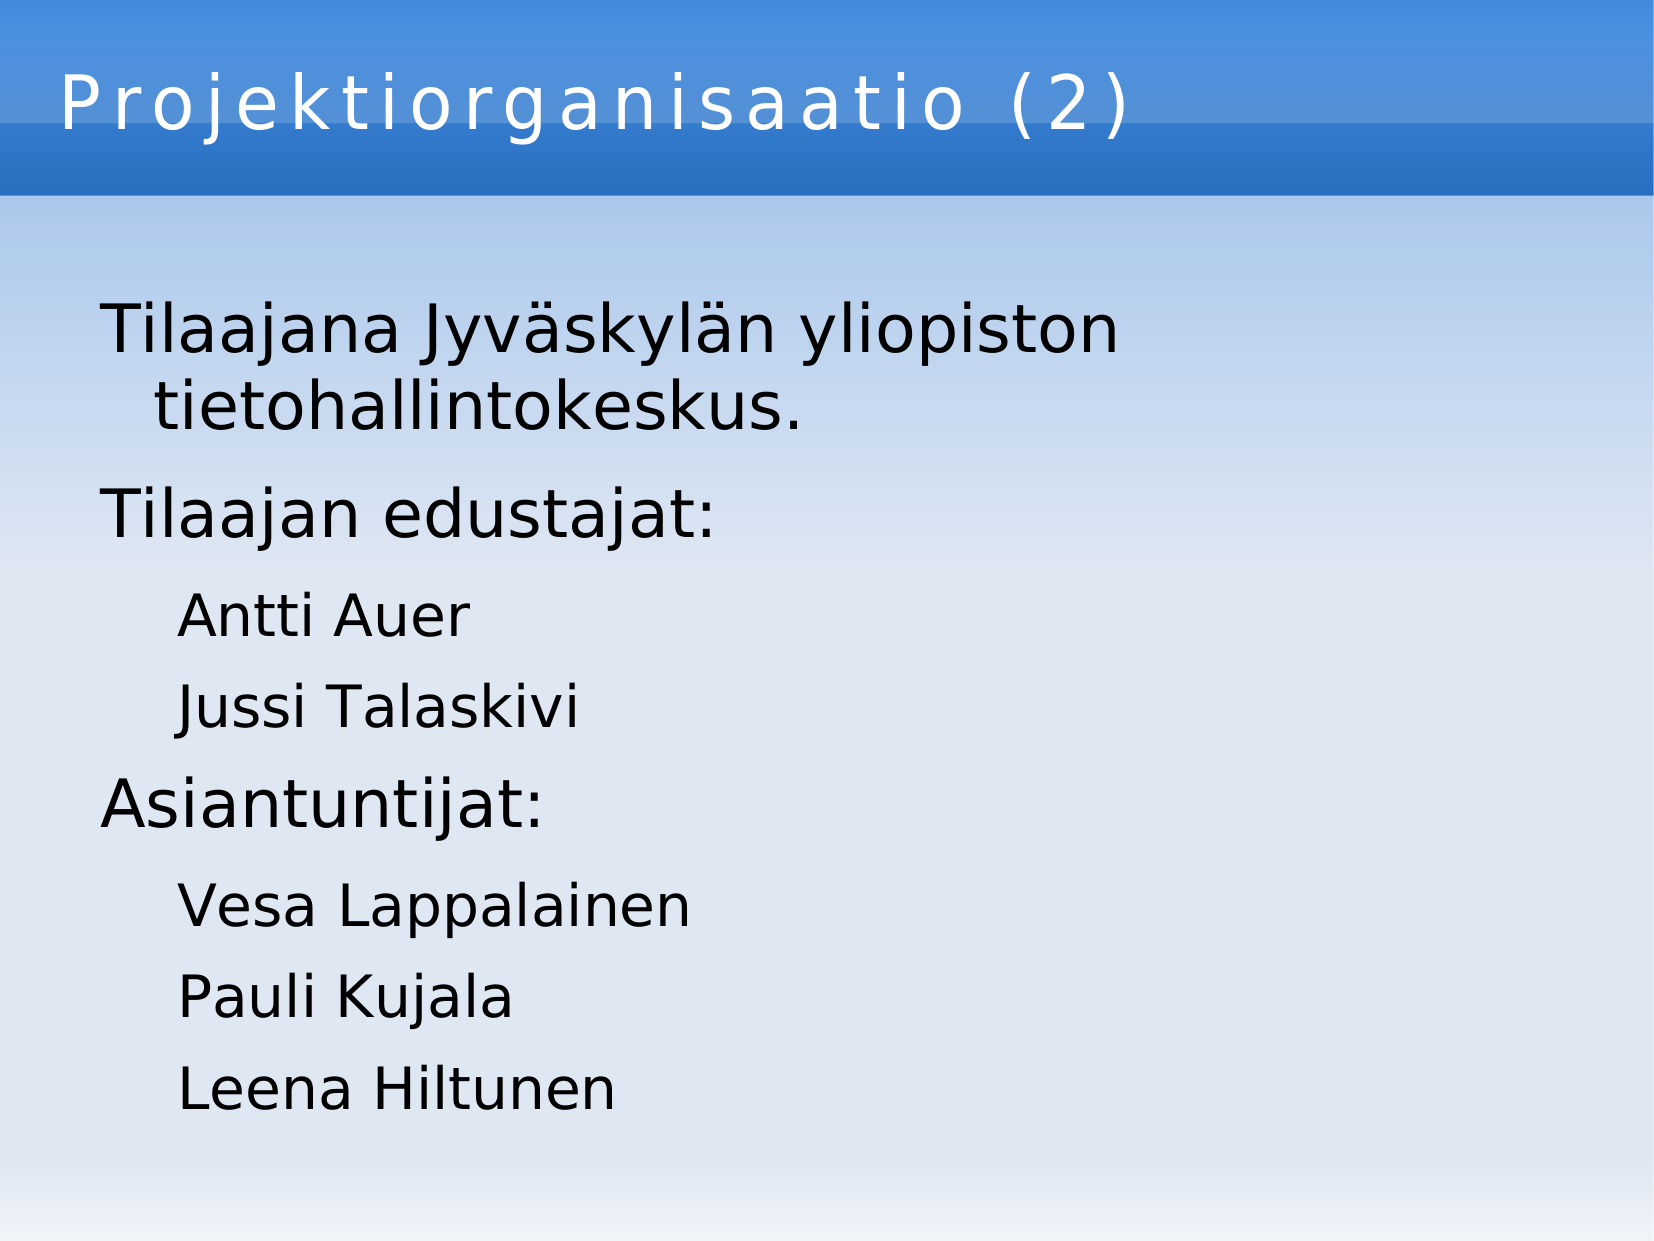

# Projektiorganisaatio (2)
Tilaajana Jyväskylän yliopiston tietohallintokeskus.
Tilaajan edustajat:
Antti Auer
Jussi Talaskivi
Asiantuntijat:
Vesa Lappalainen
Pauli Kujala
Leena Hiltunen